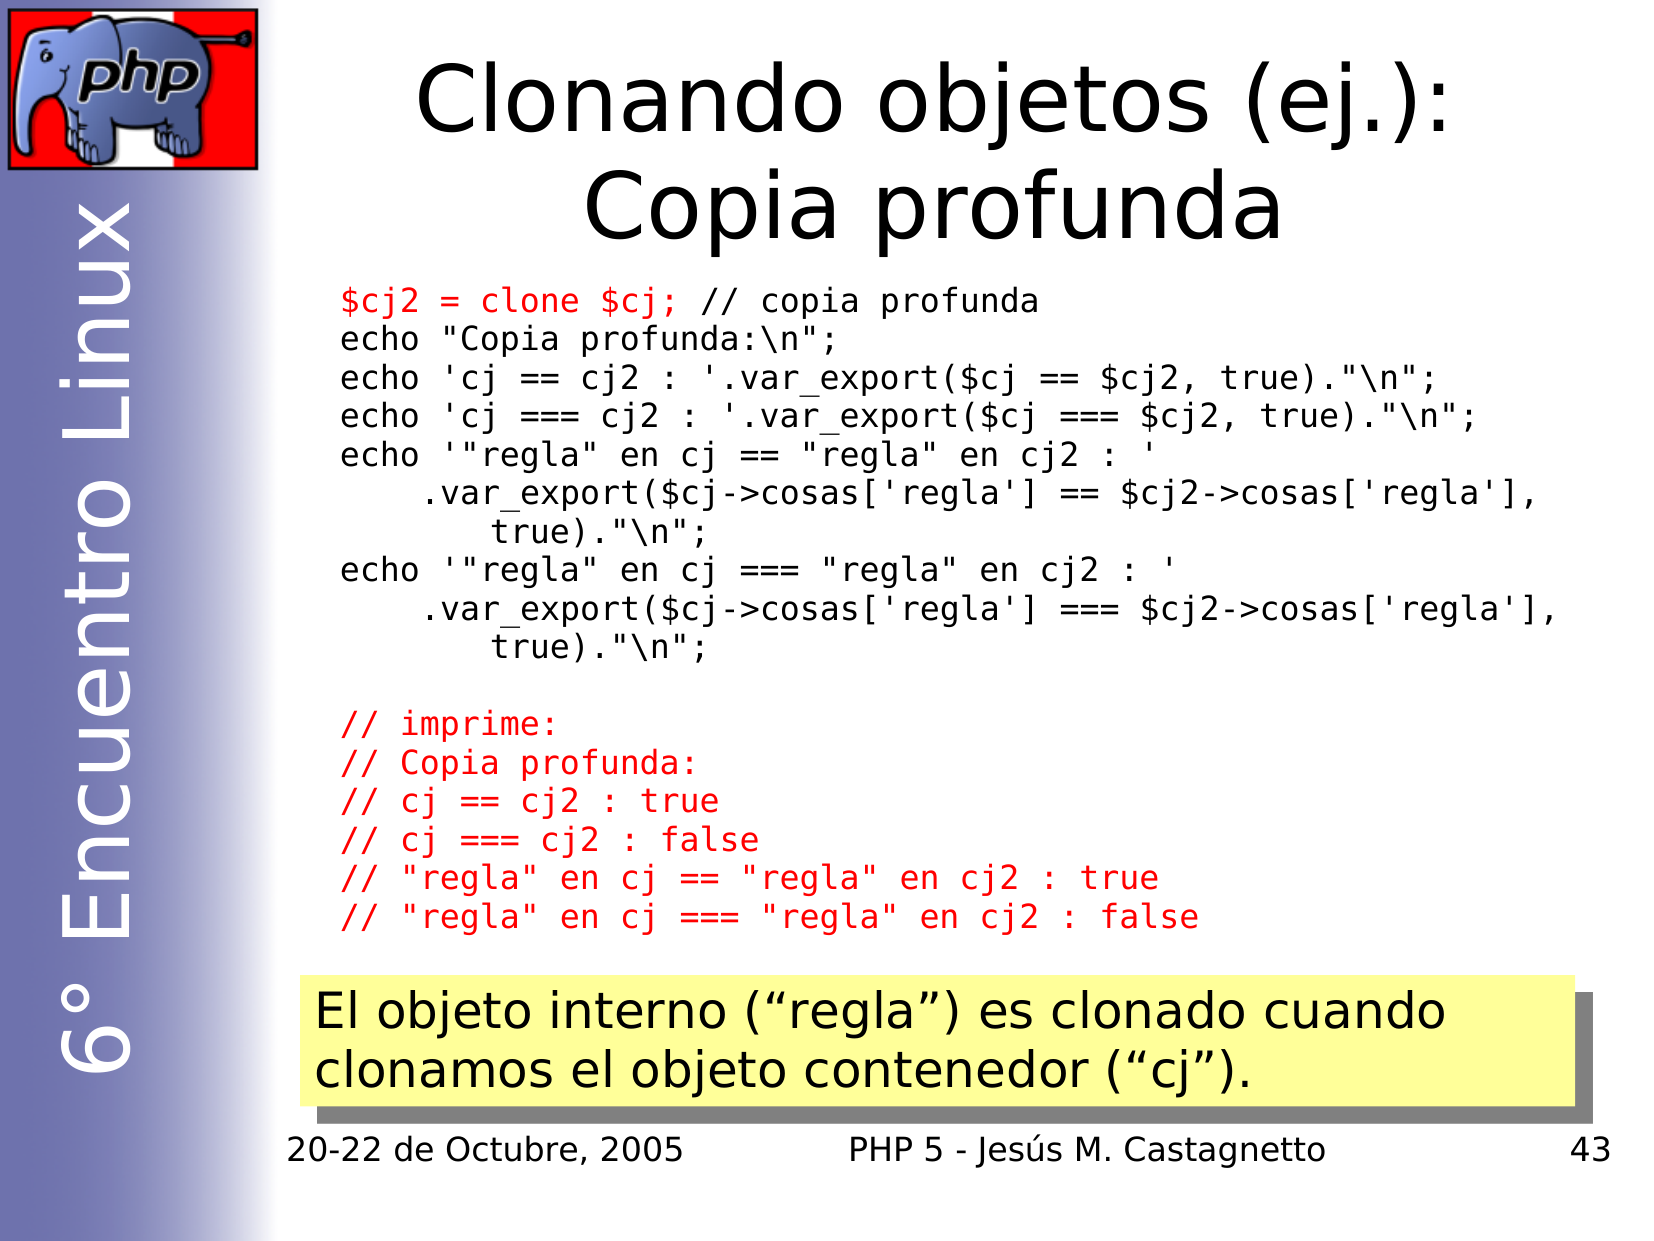

# Clonando objetos (ej.): Copia profunda
$cj2 = clone $cj; // copia profunda
echo "Copia profunda:\n";
echo 'cj == cj2 : '.var_export($cj == $cj2, true)."\n";
echo 'cj === cj2 : '.var_export($cj === $cj2, true)."\n";
echo '"regla" en cj == "regla" en cj2 : '
 .var_export($cj->cosas['regla'] == $cj2->cosas['regla'],
		true)."\n";
echo '"regla" en cj === "regla" en cj2 : '
 .var_export($cj->cosas['regla'] === $cj2->cosas['regla'],
		true)."\n";
// imprime:
// Copia profunda:
// cj == cj2 : true
// cj === cj2 : false
// "regla" en cj == "regla" en cj2 : true
// "regla" en cj === "regla" en cj2 : false
El objeto interno (“regla”) es clonado cuando clonamos el objeto contenedor (“cj”).
20-22 de Octubre, 2005
PHP 5 - Jesús M. Castagnetto
43